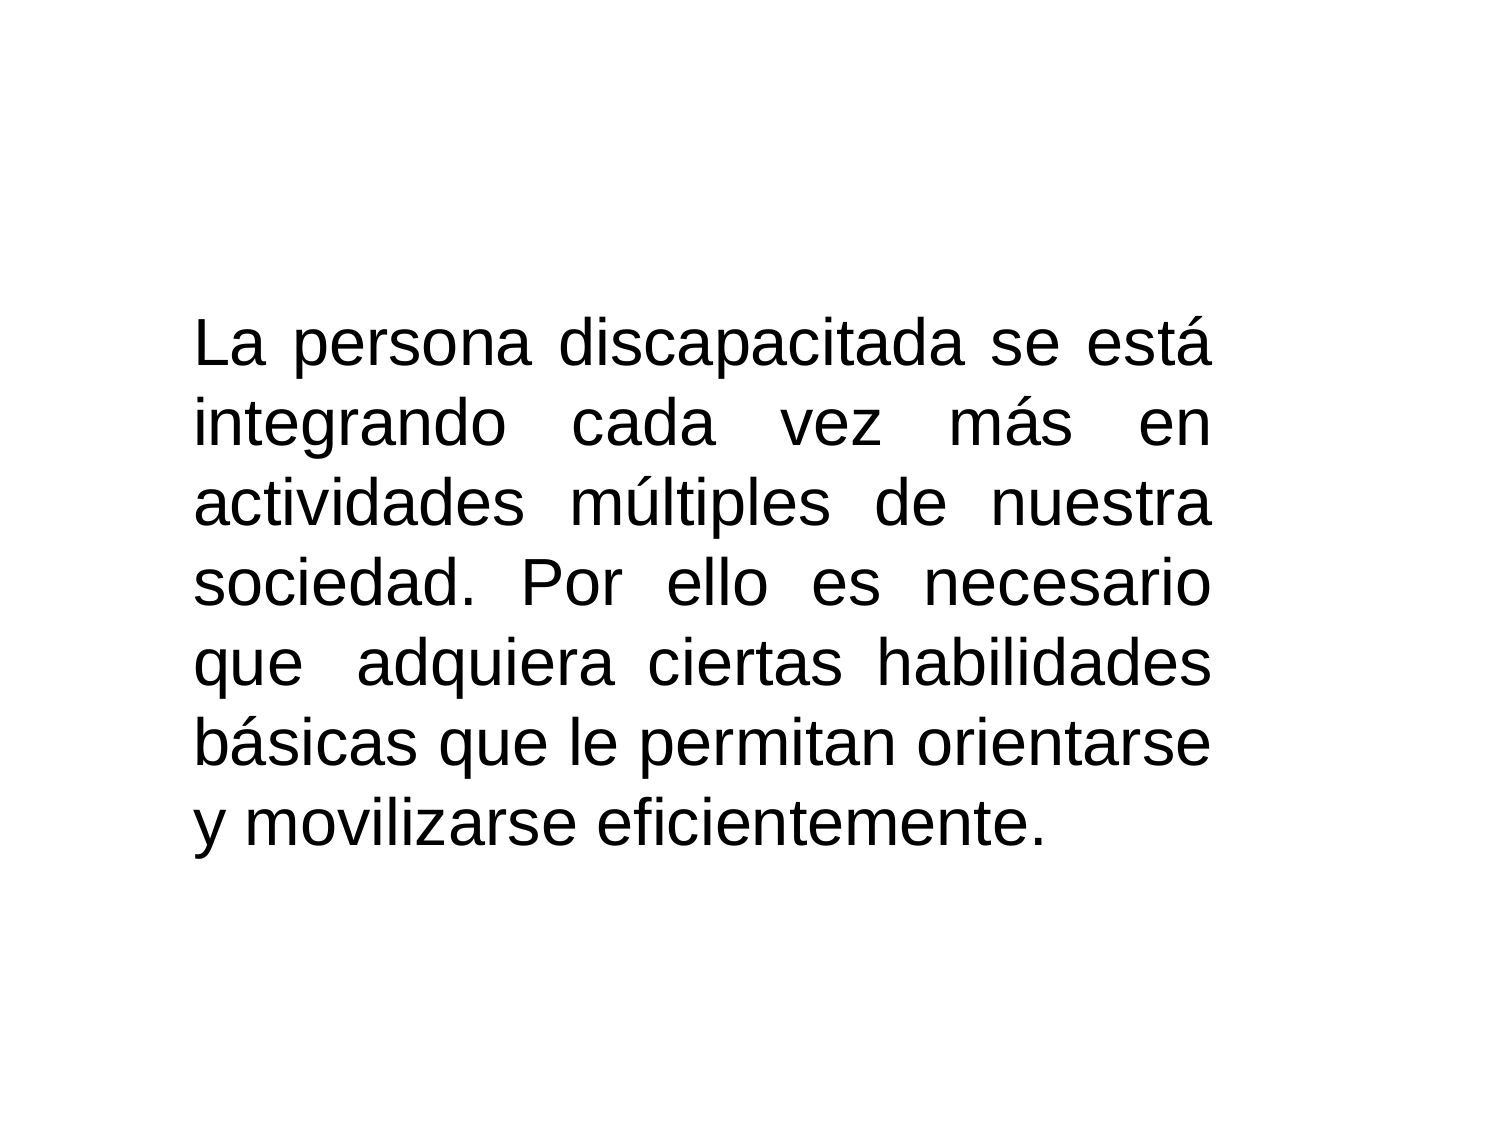

# La persona discapacitada se está integrando cada vez más en actividades múltiples de nuestra sociedad. Por ello es necesario que 	adquiera ciertas habilidades básicas que le permitan orientarse y movilizarse eficientemente.